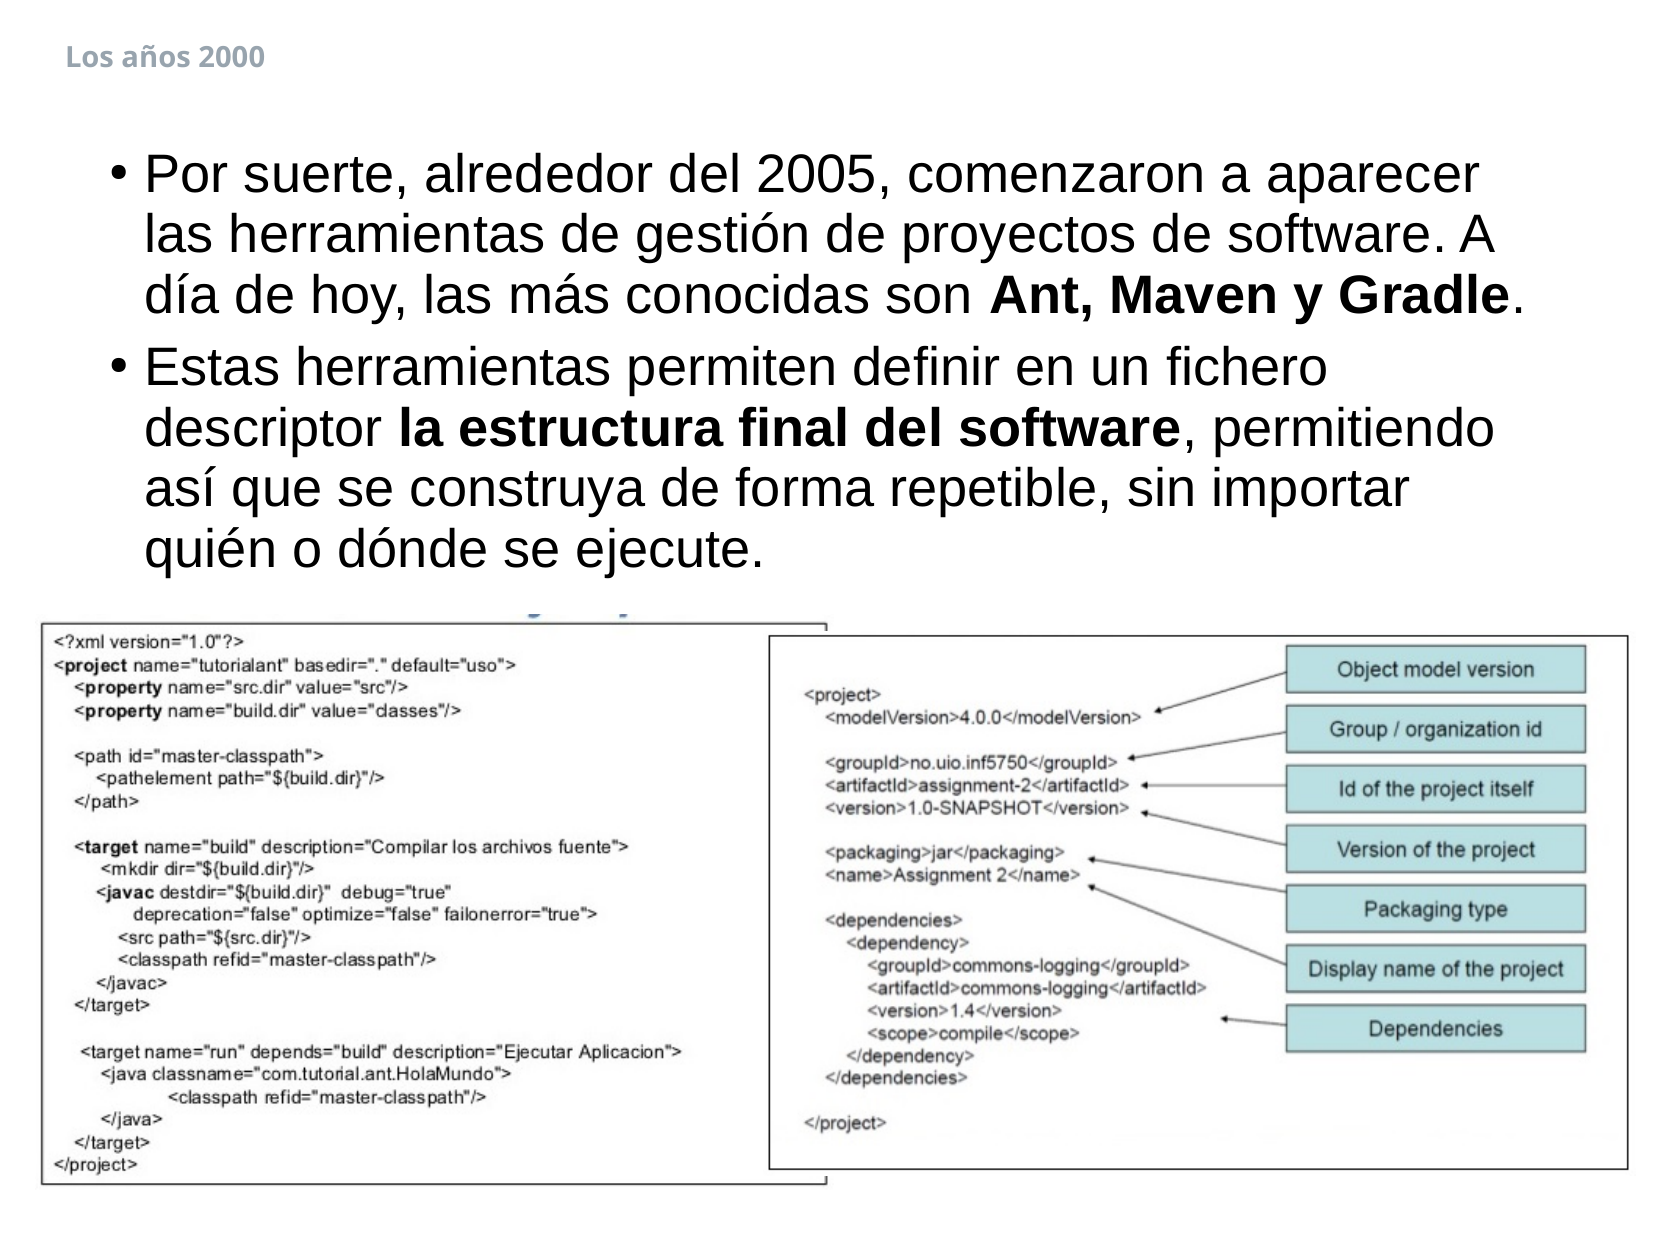

Los años 2000
Por suerte, alrededor del 2005, comenzaron a aparecer las herramientas de gestión de proyectos de software. A día de hoy, las más conocidas son Ant, Maven y Gradle.
Estas herramientas permiten definir en un fichero descriptor la estructura final del software, permitiendo así que se construya de forma repetible, sin importar quién o dónde se ejecute.